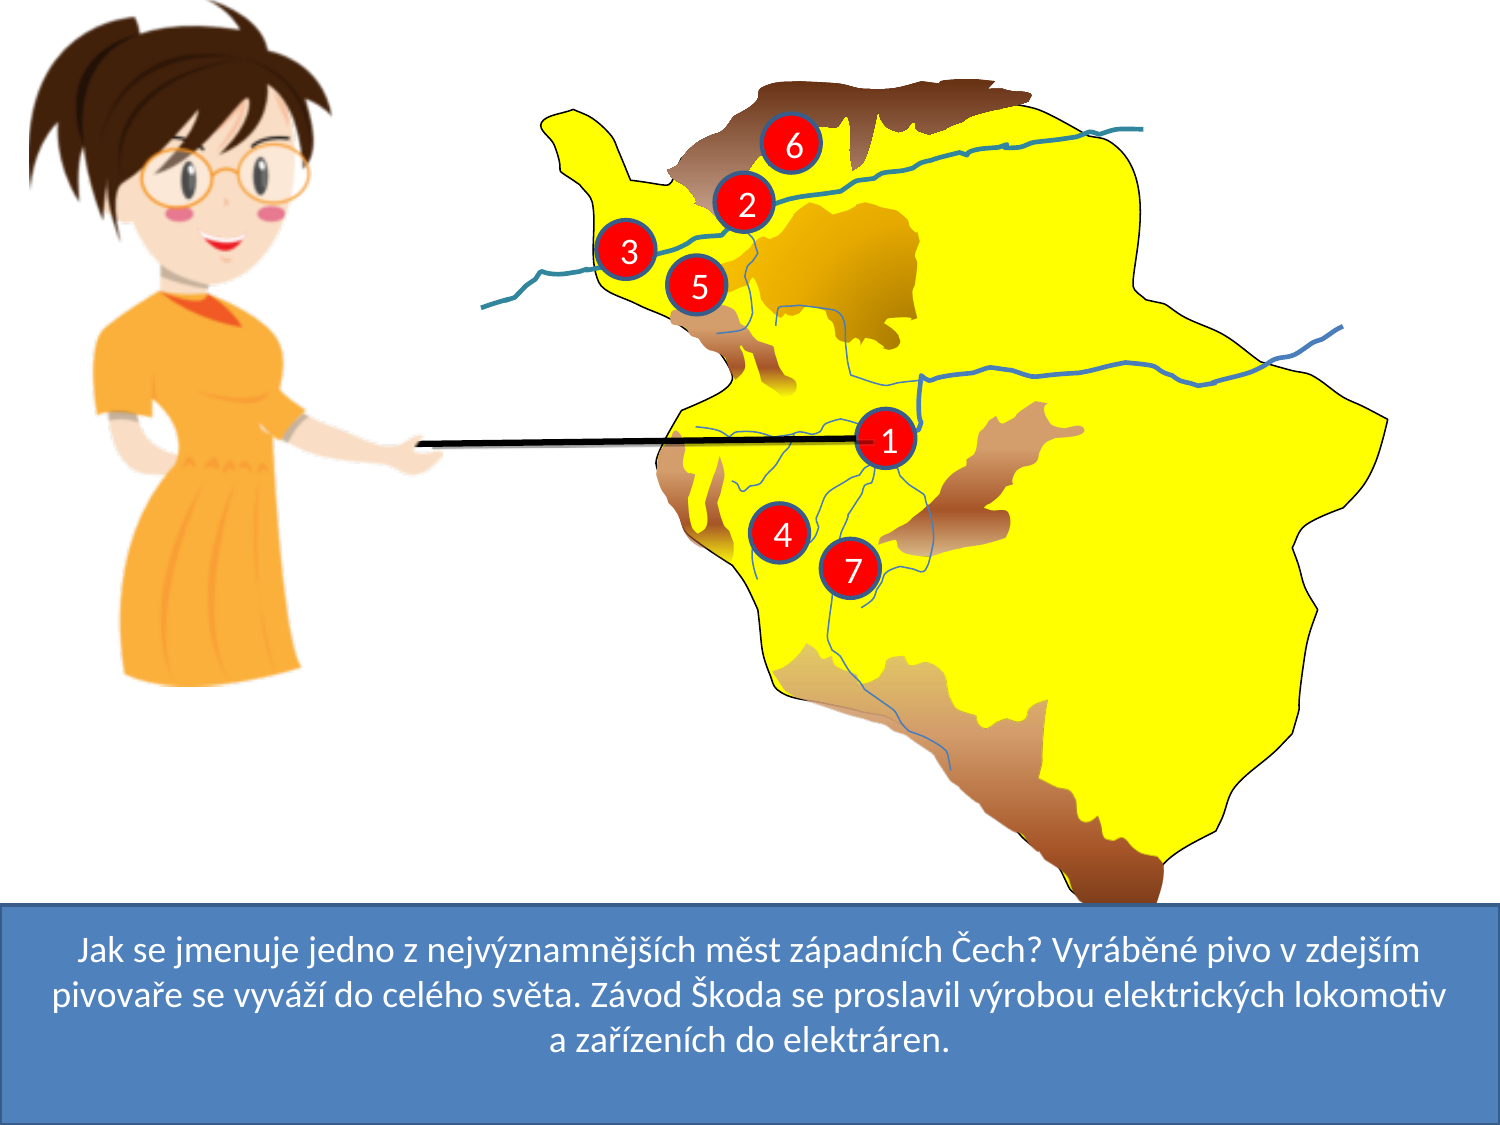

6
2
3
5
1
4
7
Jak se jmenuje jedno z nejvýznamnějších měst západních Čech? Vyráběné pivo v zdejším
pivovaře se vyváží do celého světa. Závod Škoda se proslavil výrobou elektrických lokomotiv
a zařízeních do elektráren.